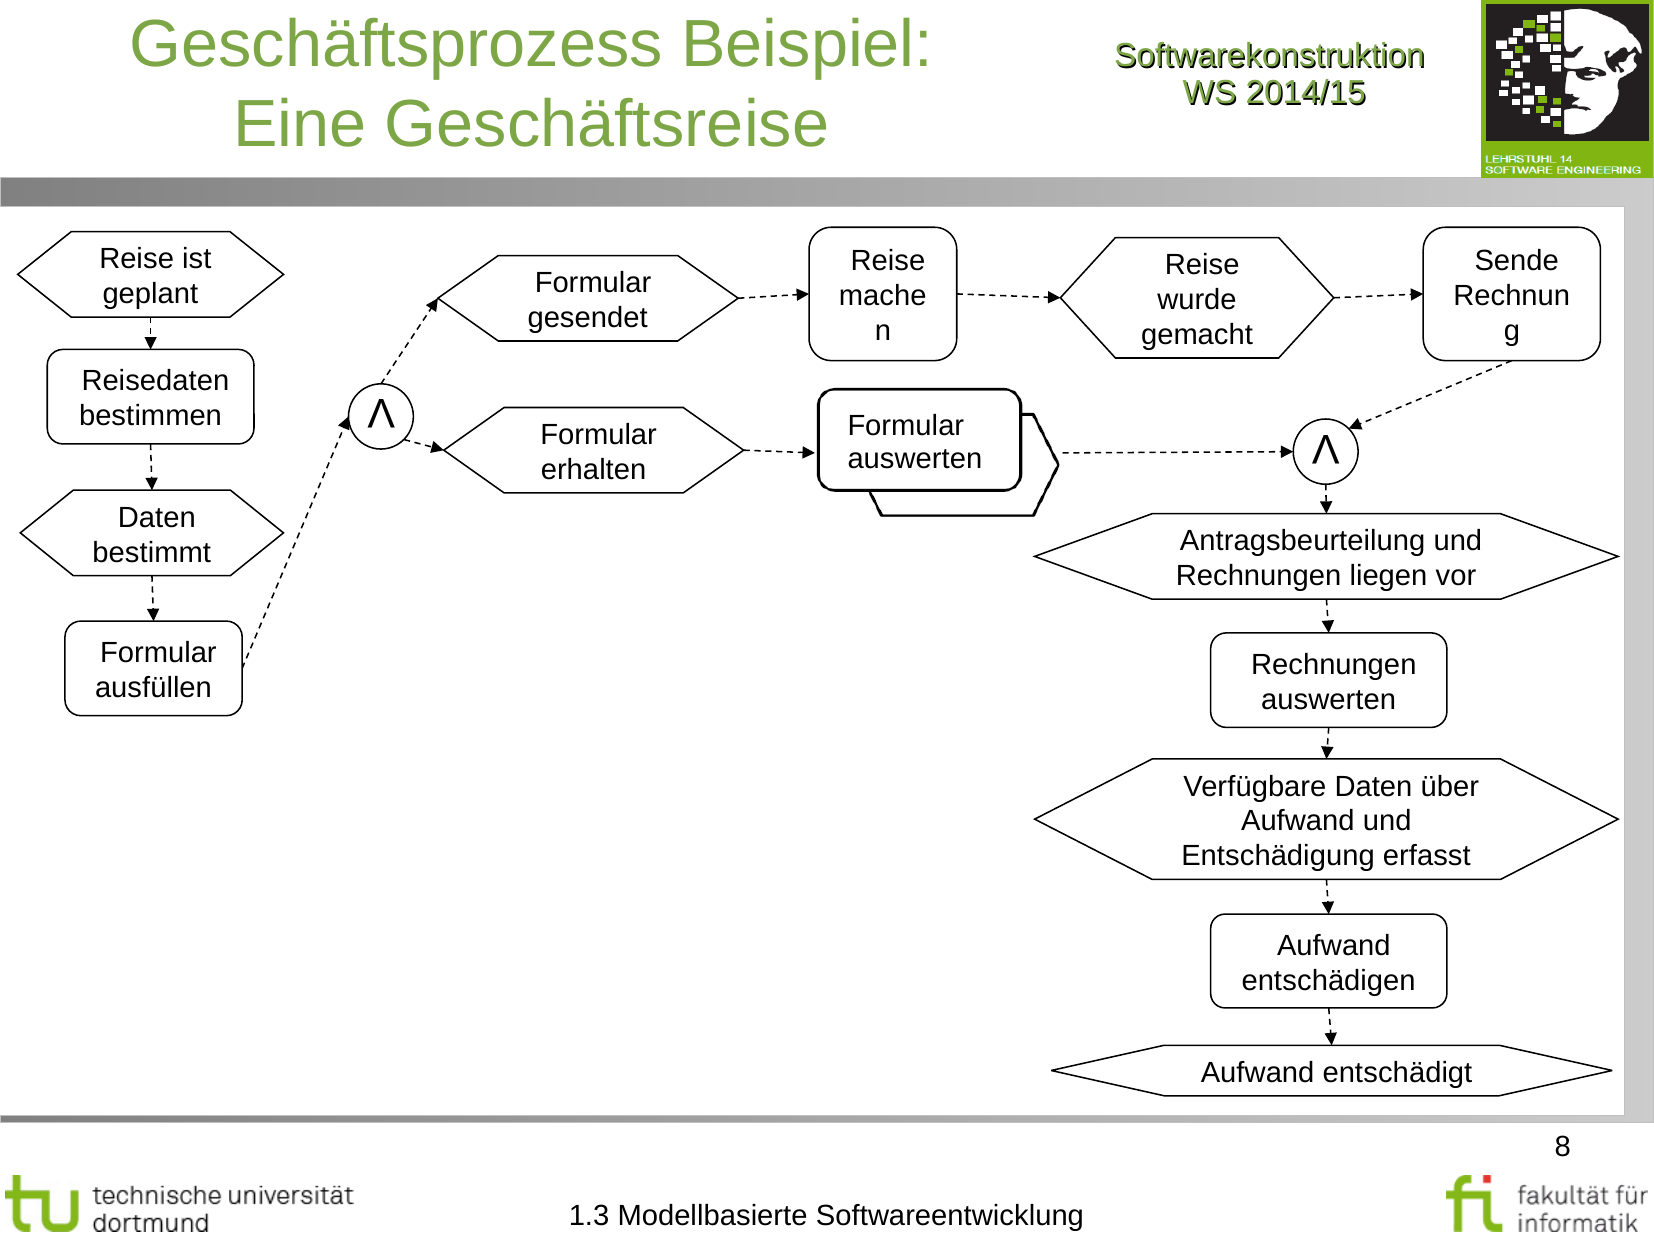

# Geschäftsprozess Beispiel: Eine Geschäftsreise
Reise machen
Sende Rechnung
Reise ist geplant
Reise wurde gemacht
Formular gesendet
Reisedaten bestimmen
V
Formular auswerten
Formular erhalten
V
Daten bestimmt
Antragsbeurteilung und Rechnungen liegen vor
Formular ausfüllen
Rechnungen auswerten
Verfügbare Daten über Aufwand und Entschädigung erfasst
Aufwand entschädigen
Aufwand entschädigt
8
1.3 Modellbasierte Softwareentwicklung